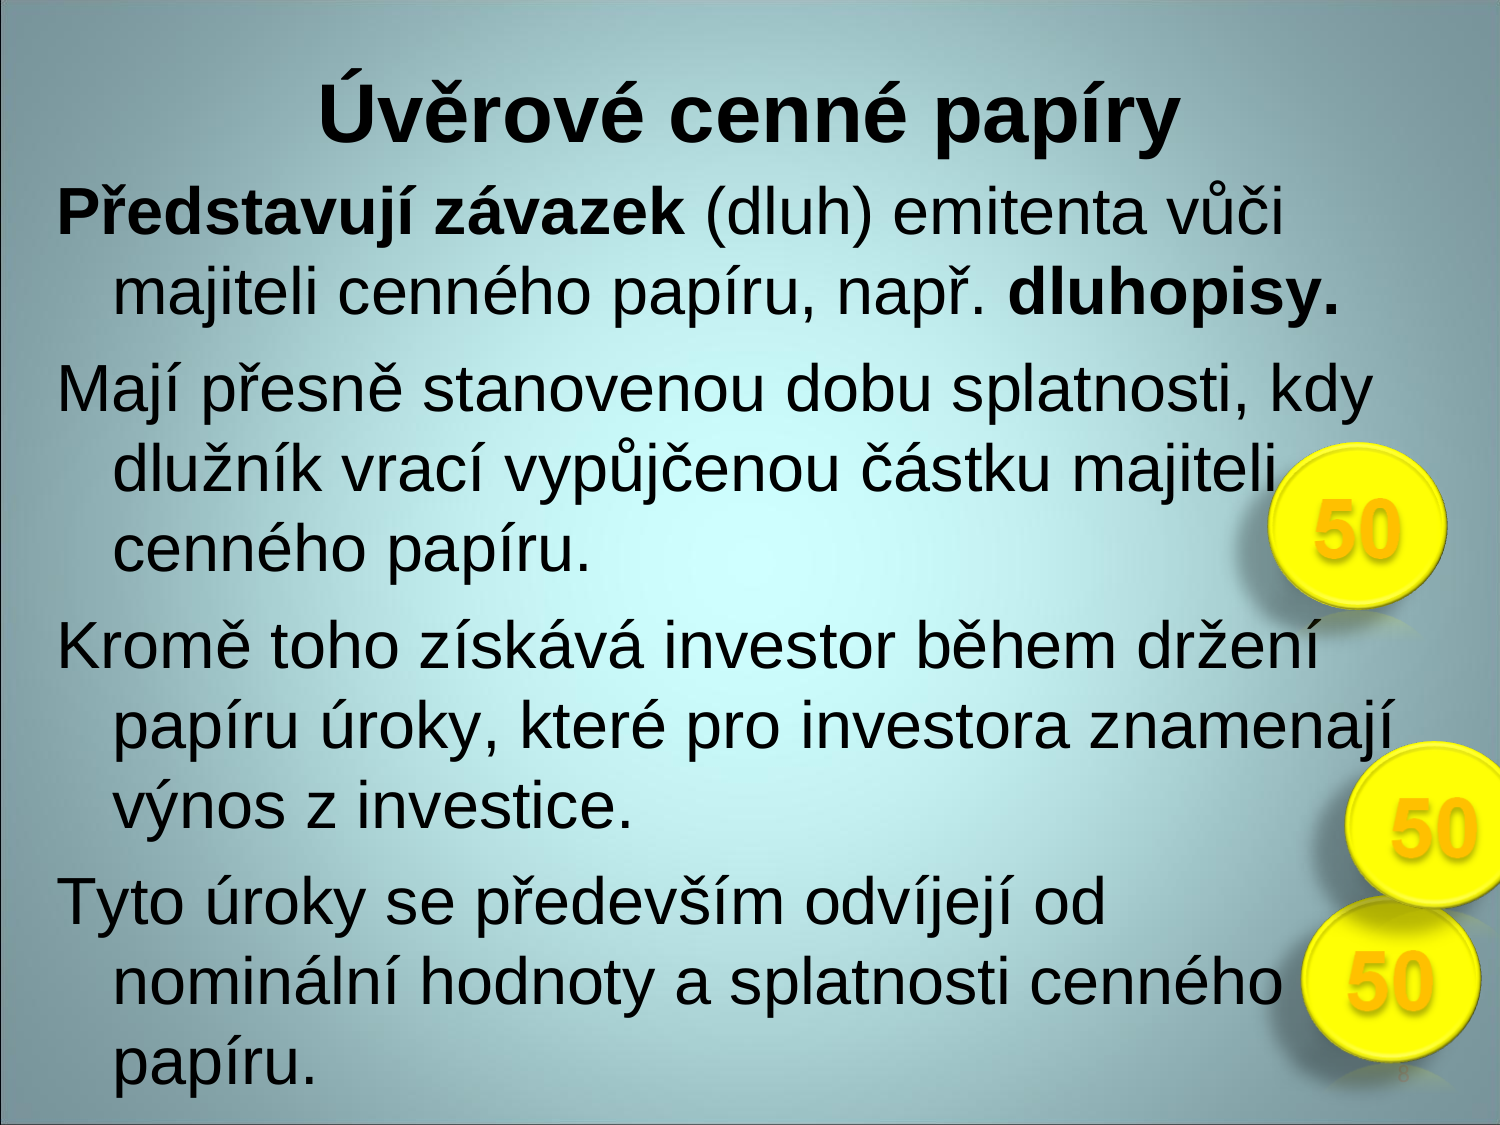

# Úvěrové cenné papíry
Představují závazek (dluh) emitenta vůči majiteli cenného papíru, např. dluhopisy.
Mají přesně stanovenou dobu splatnosti, kdy dlužník vrací vypůjčenou částku majiteli cenného papíru.
Kromě toho získává investor během držení papíru úroky, které pro investora znamenají výnos z investice.
Tyto úroky se především odvíjejí od nominální hodnoty a splatnosti cenného papíru.